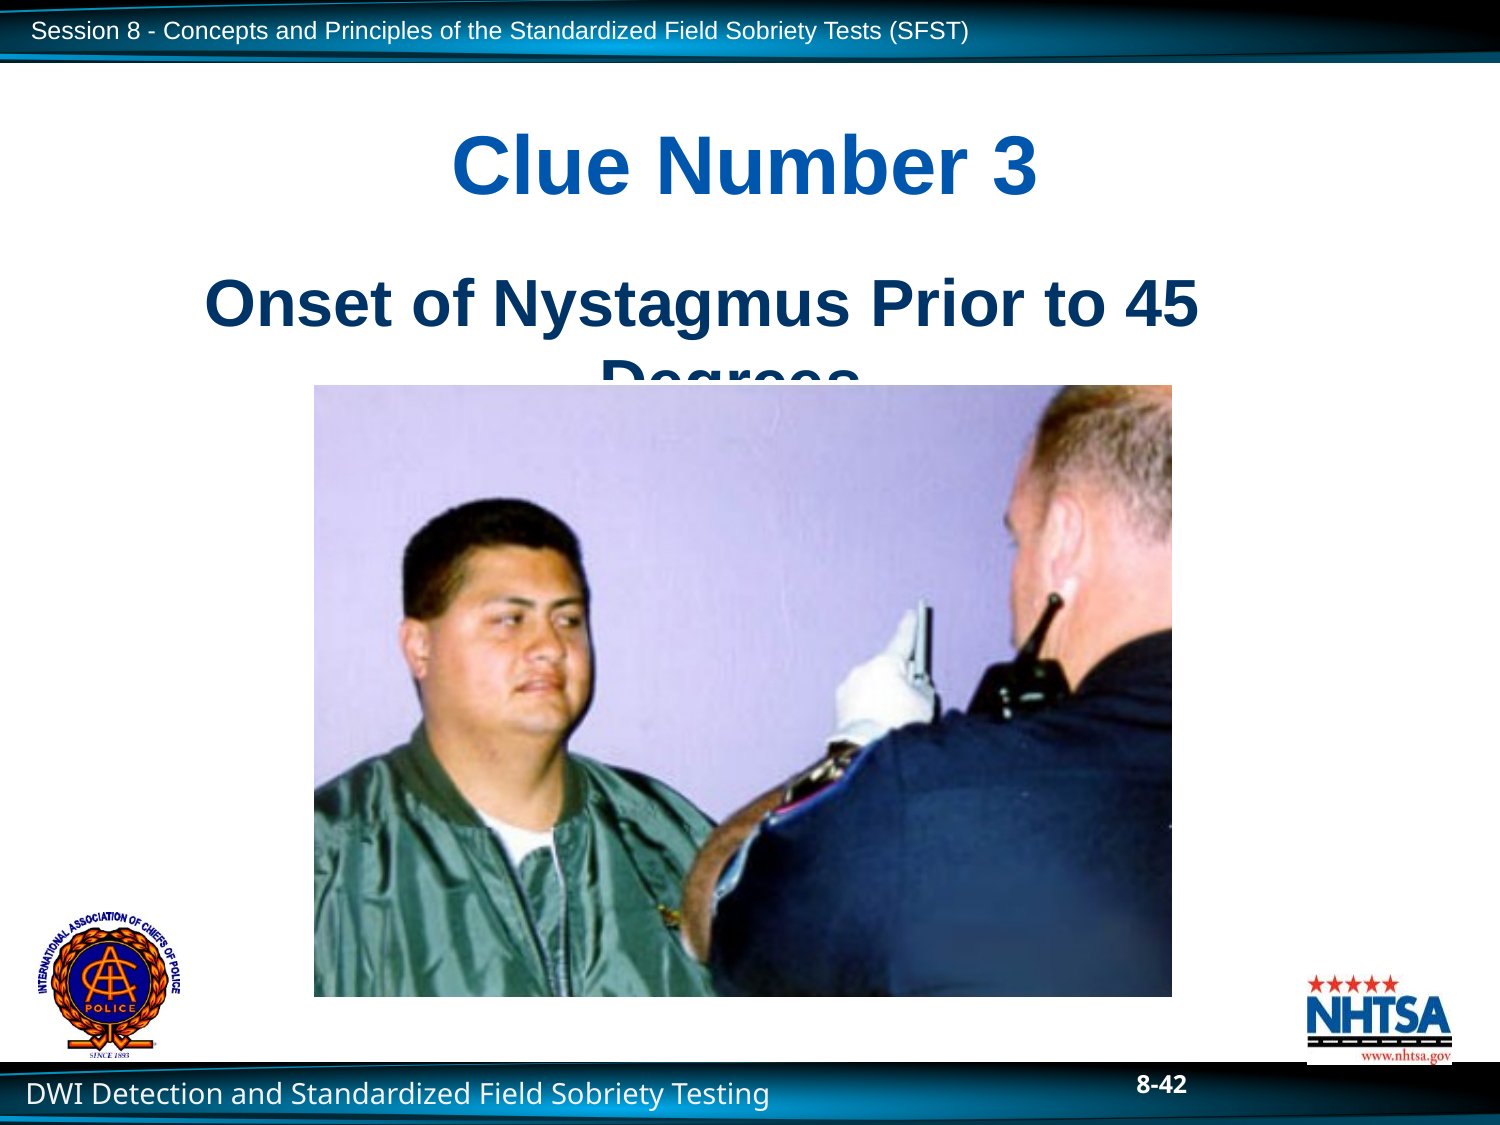

# Clue Number 3
Onset of Nystagmus Prior to 45 Degrees
8-42